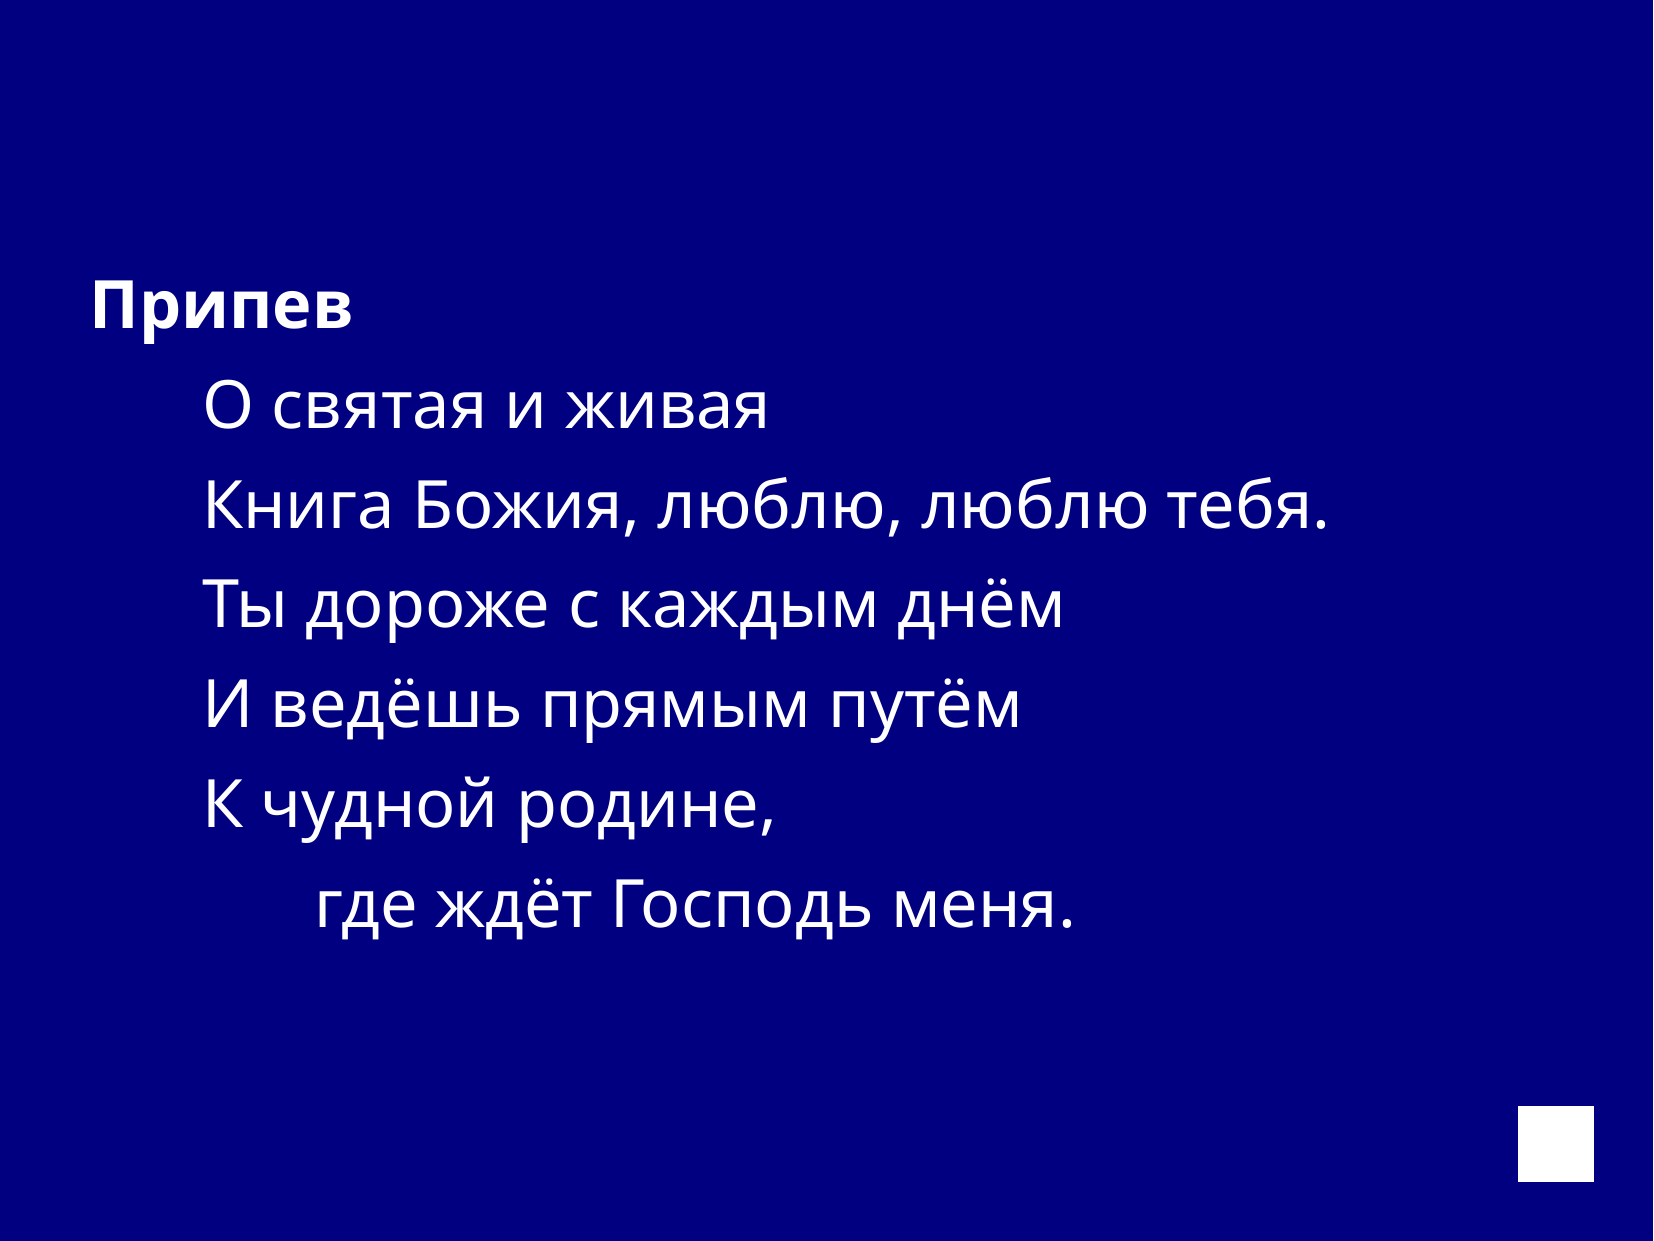

Припев
	О святая и живая
	Книга Божия, люблю, люблю тебя.
	Ты дороже с каждым днём
	И ведёшь прямым путём
	К чудной родине,
		где ждёт Господь меня.